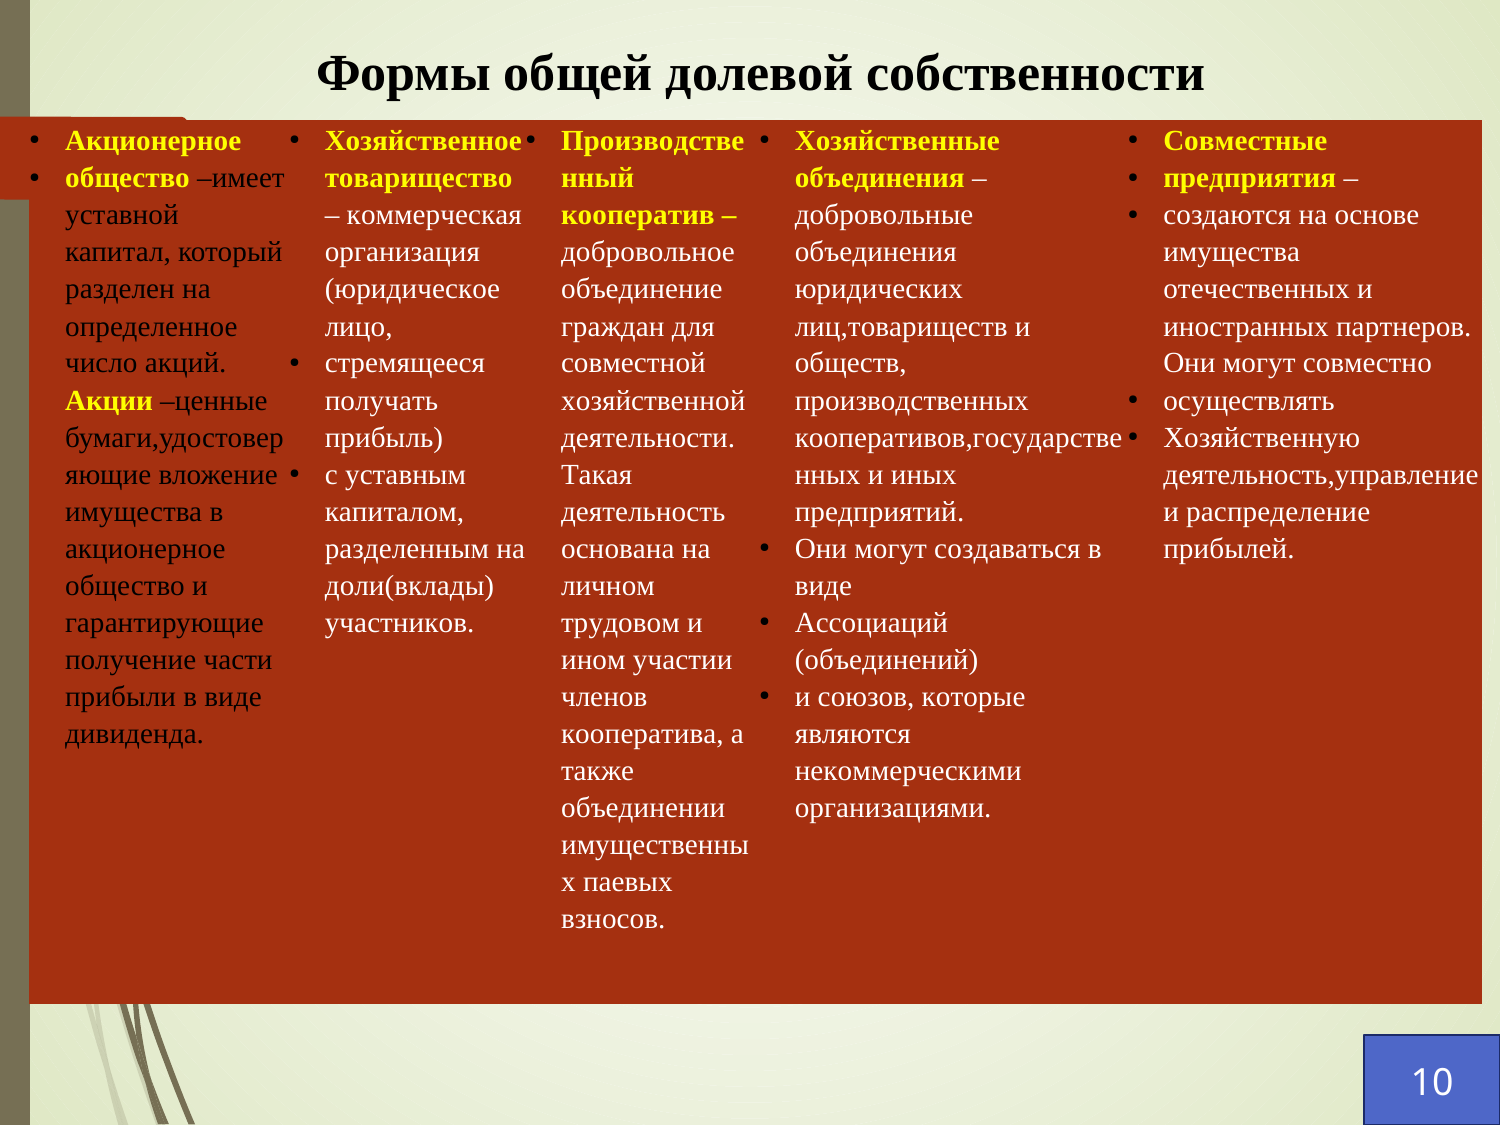

Формы общей долевой собственности
| Акционерное общество –имеет уставной капитал, который разделен на определенное число акций. Акции –ценные бумаги,удостоверяющие вложение имущества в акционерное общество и гарантирующие получение части прибыли в виде дивиденда. | Хозяйственное товарищество – коммерческая организация (юридическое лицо, стремящееся получать прибыль) с уставным капиталом, разделенным на доли(вклады) участников. | Производственный кооператив – добровольное объединение граждан для совместной хозяйственной деятельности. Такая деятельность основана на личном трудовом и ином участии членов кооператива, а также объединении имущественных паевых взносов. | Хозяйственные объединения – добровольные объединения юридических лиц,товариществ и обществ, производственных кооперативов,государственных и иных предприятий. Они могут создаваться в виде Ассоциаций (объединений) и союзов, которые являются некоммерческими организациями. | Совместные предприятия – создаются на основе имущества отечественных и иностранных партнеров. Они могут совместно осуществлять Хозяйственную деятельность,управление и распределение прибылей. |
| --- | --- | --- | --- | --- |
10